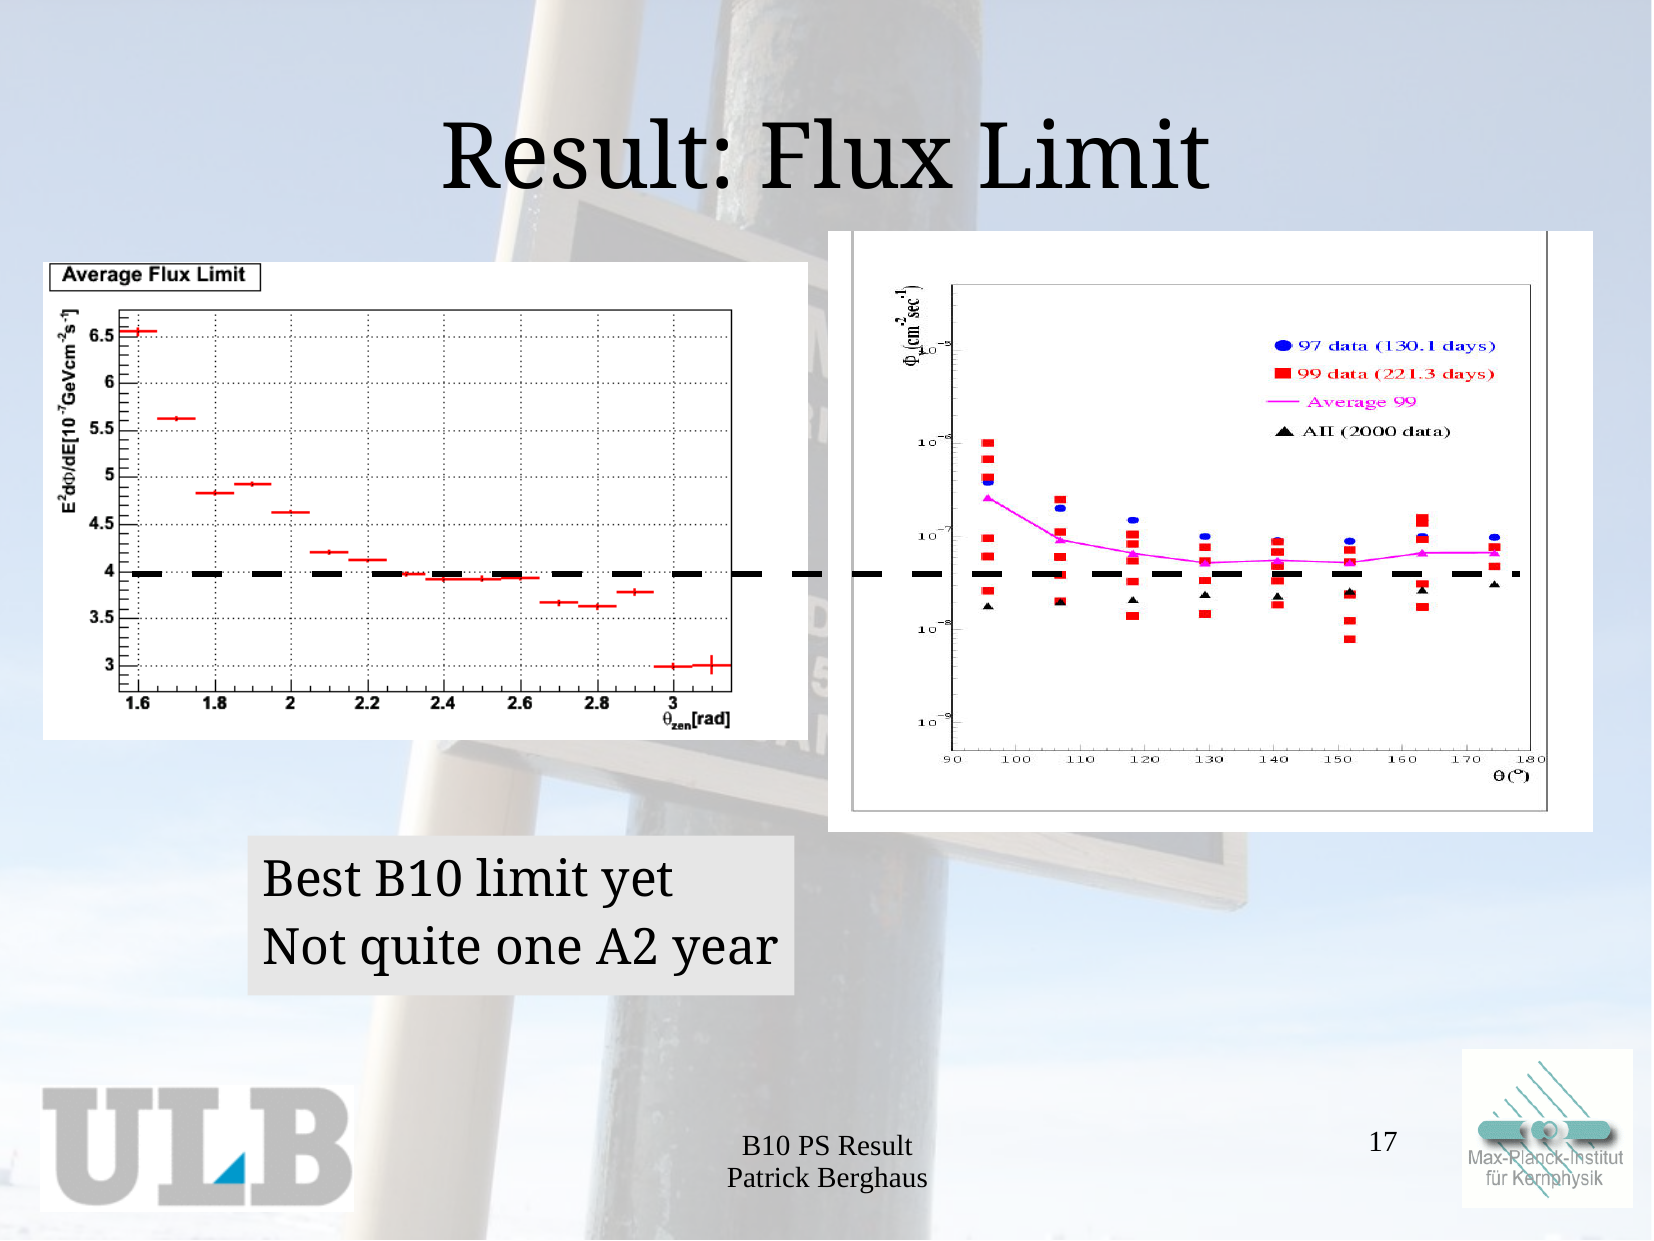

# Result: Flux Limit
Best B10 limit yet
Not quite one A2 year
17